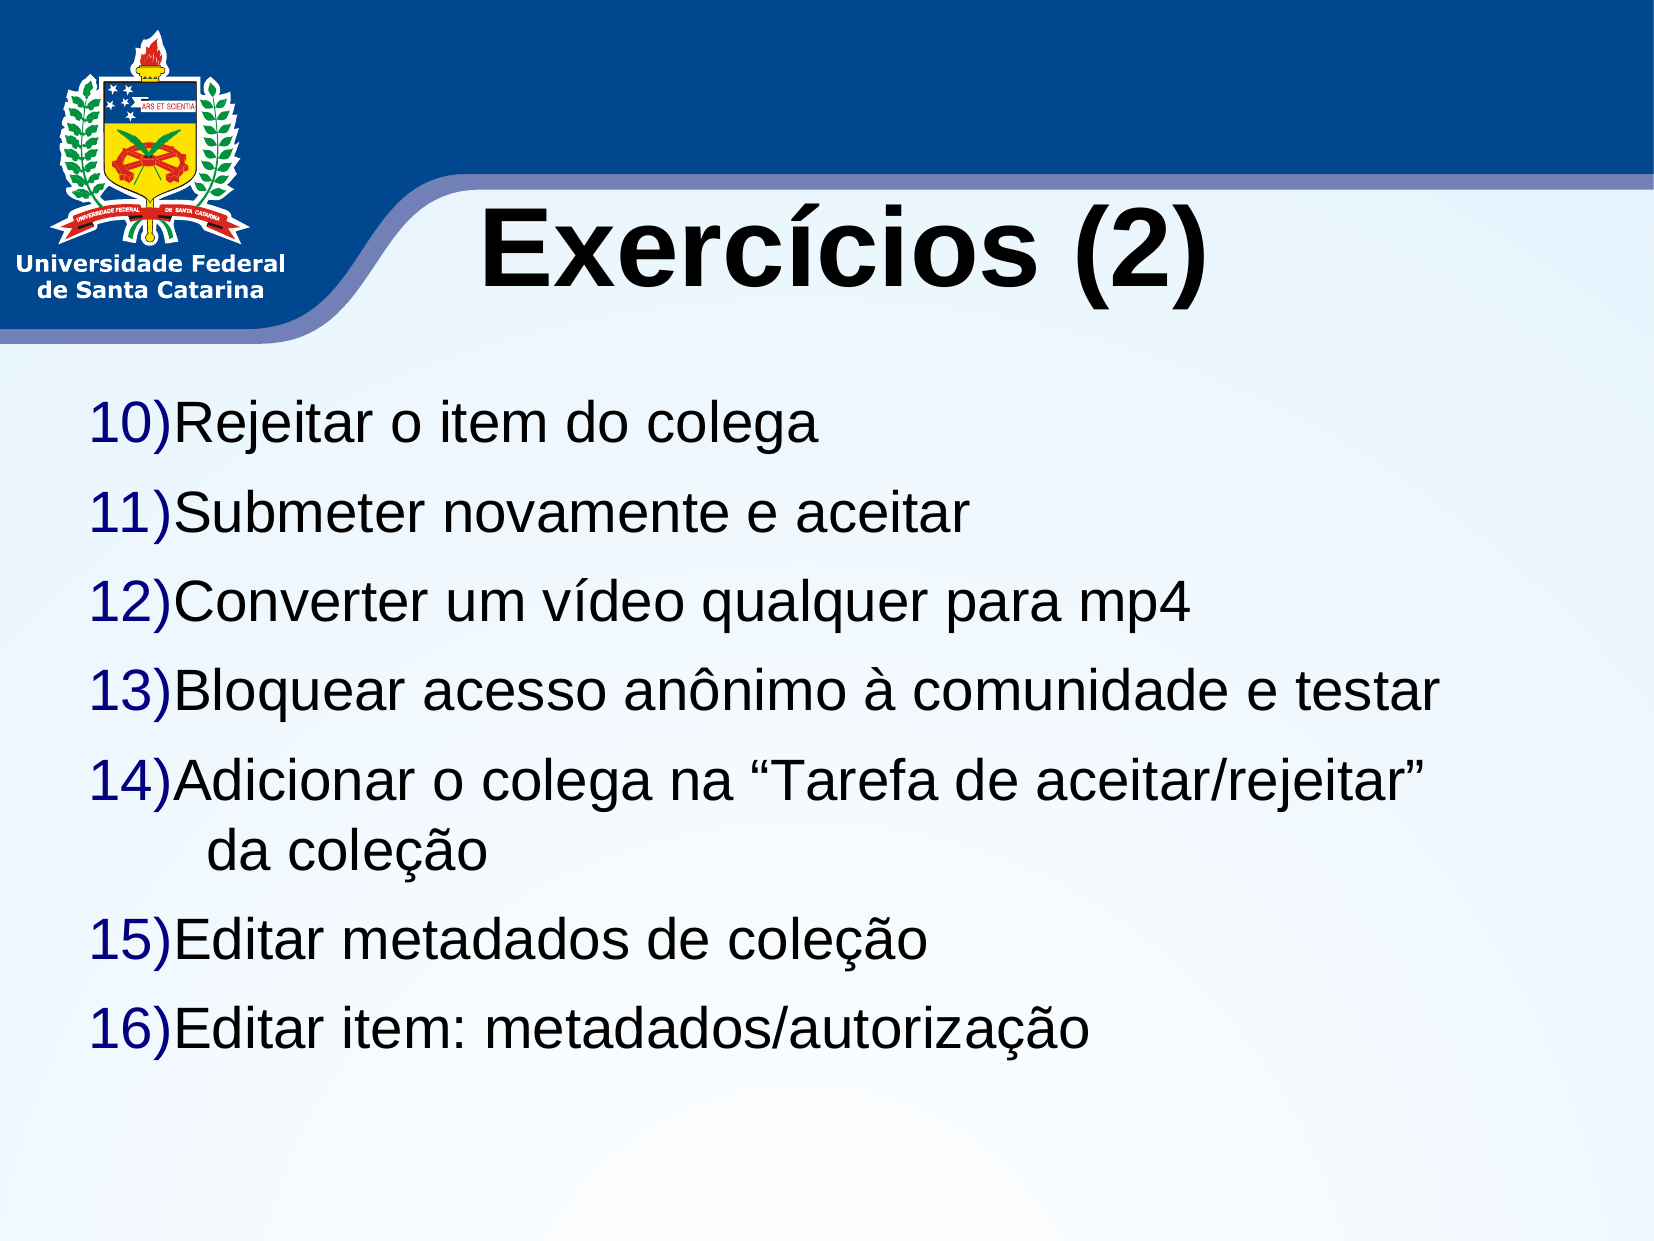

Exercícios (2)
# Rejeitar o item do colega
Submeter novamente e aceitar
Converter um vídeo qualquer para mp4
Bloquear acesso anônimo à comunidade e testar
Adicionar o colega na “Tarefa de aceitar/rejeitar” da coleção
Editar metadados de coleção
Editar item: metadados/autorização